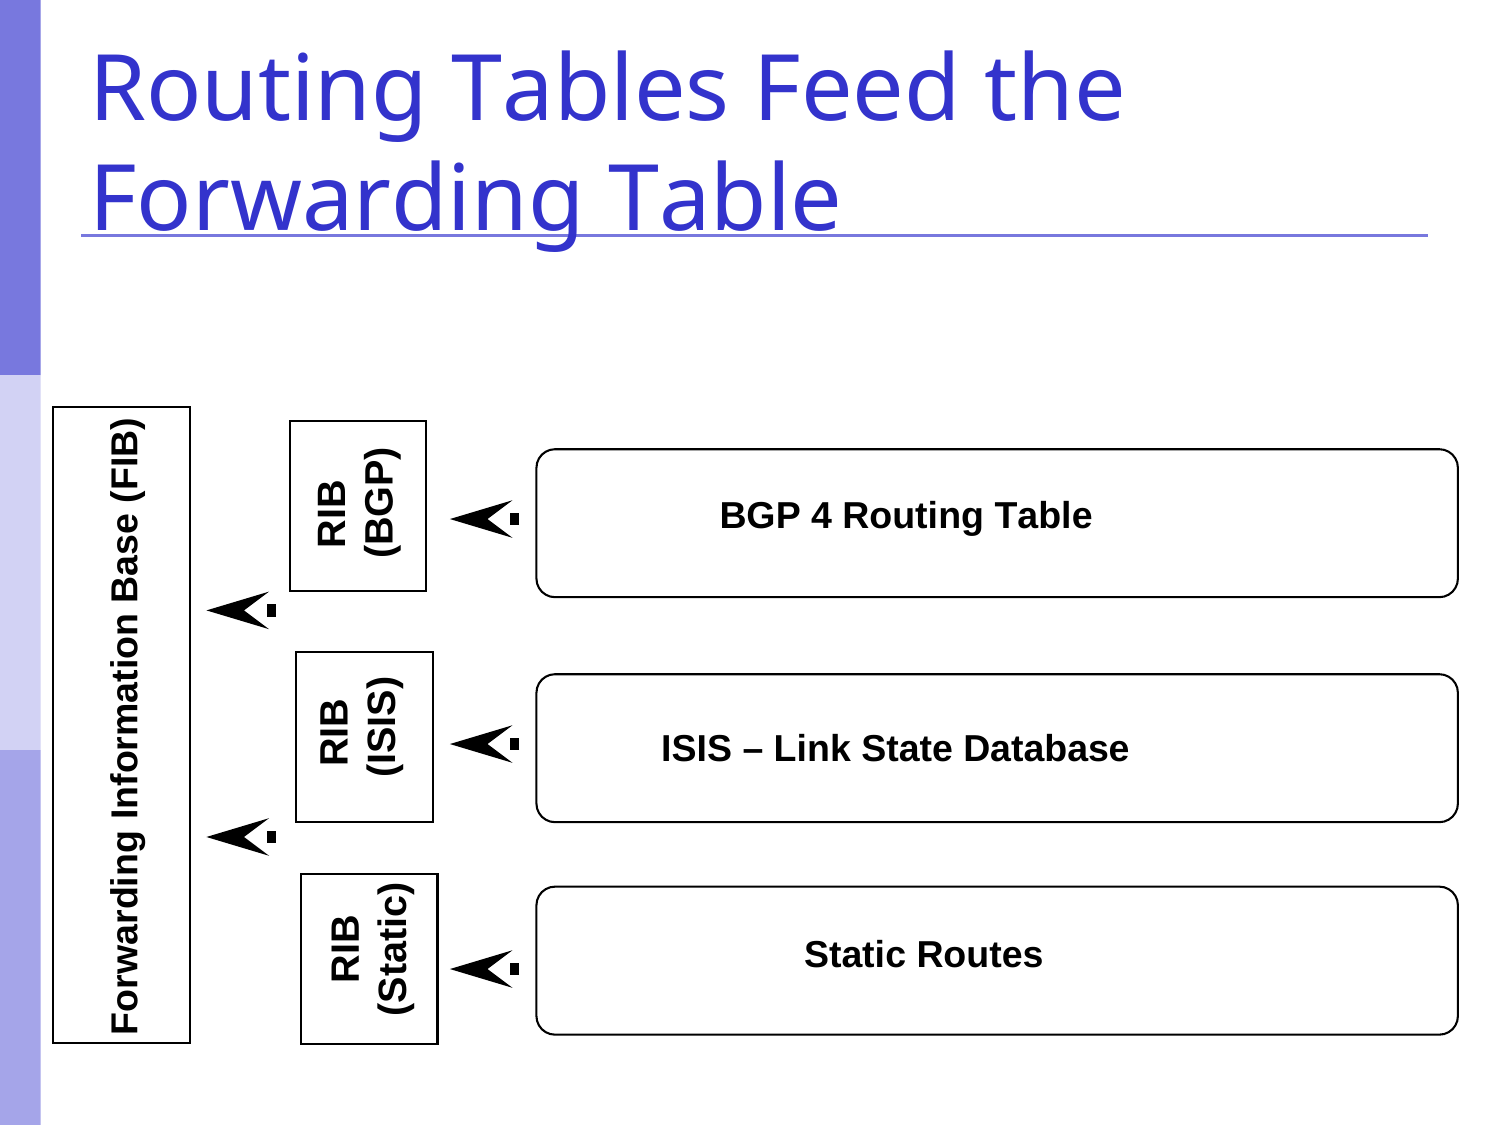

# Routing Tables Feed the Forwarding Table
 RIB
(BGP)
BGP 4 Routing Table
 RIB
(ISIS)
Forwarding Information Base (FIB)
ISIS – Link State Database
 RIB
(Static)
Static Routes